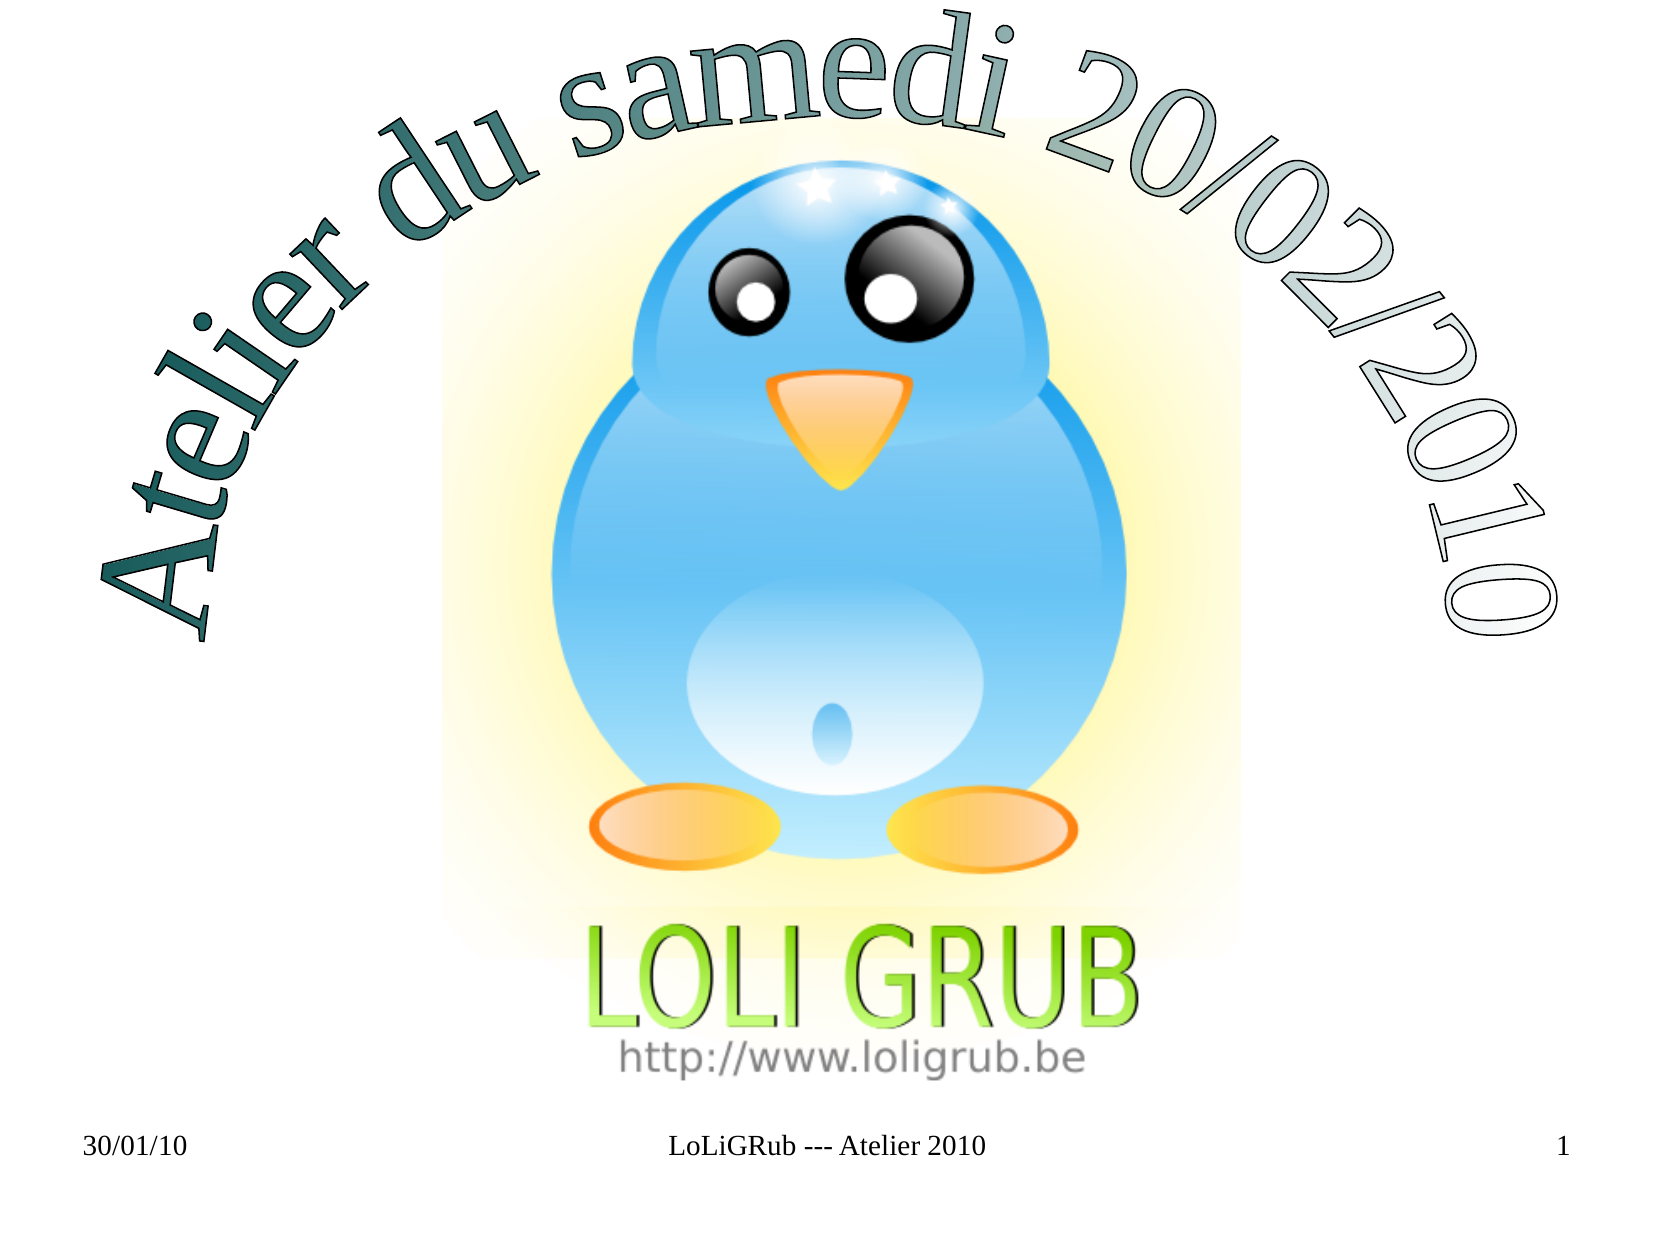

Atelier du samedi 20/02/2010
30/01/10
LoLiGRub --- Atelier 2010
1